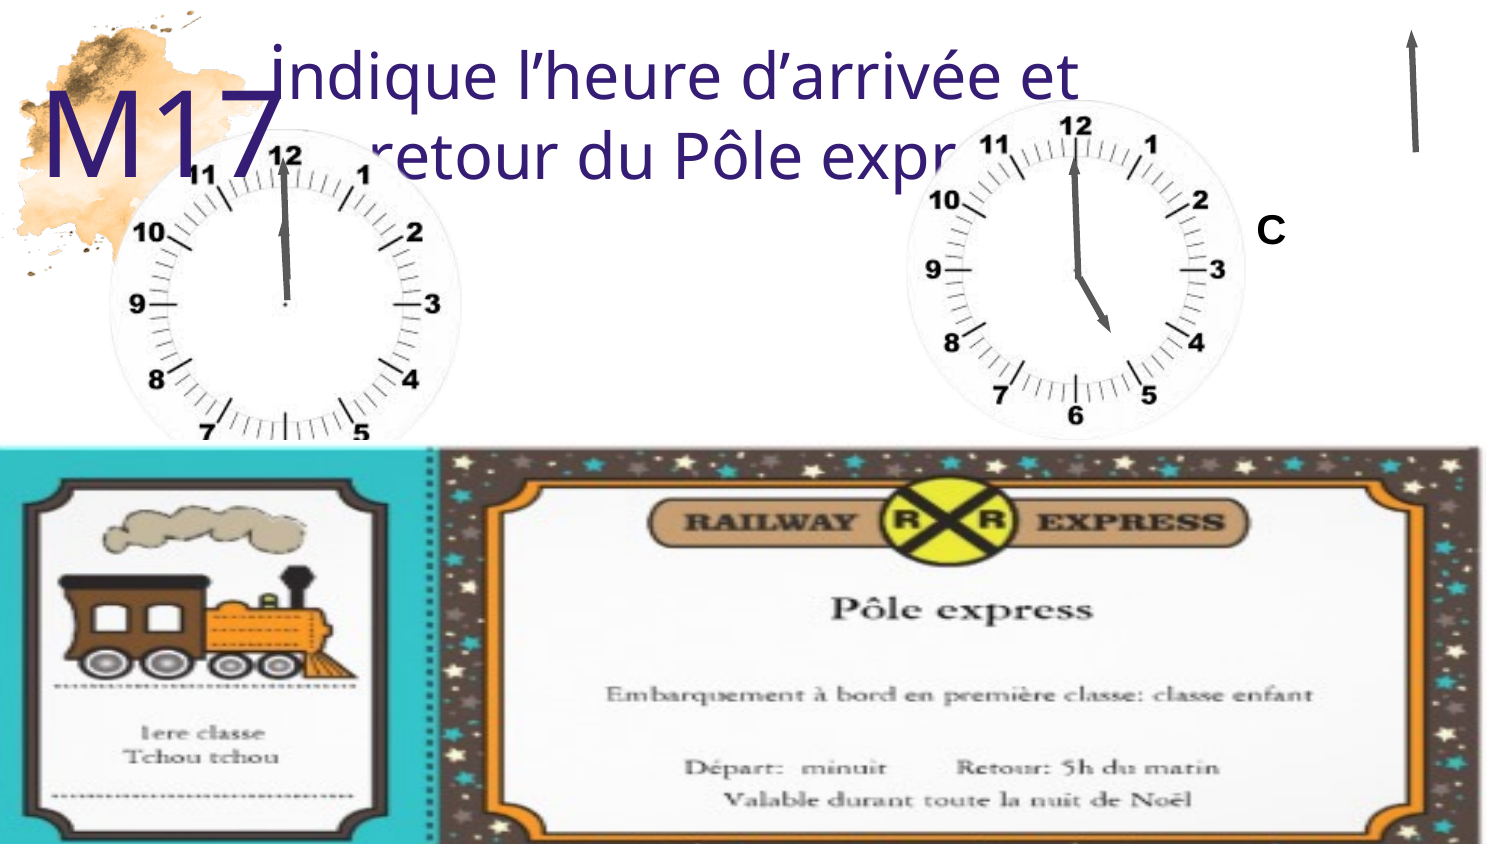

indique l’heure d’arrivée et de retour du Pôle express.
M17
C
correction
 correction
 correction